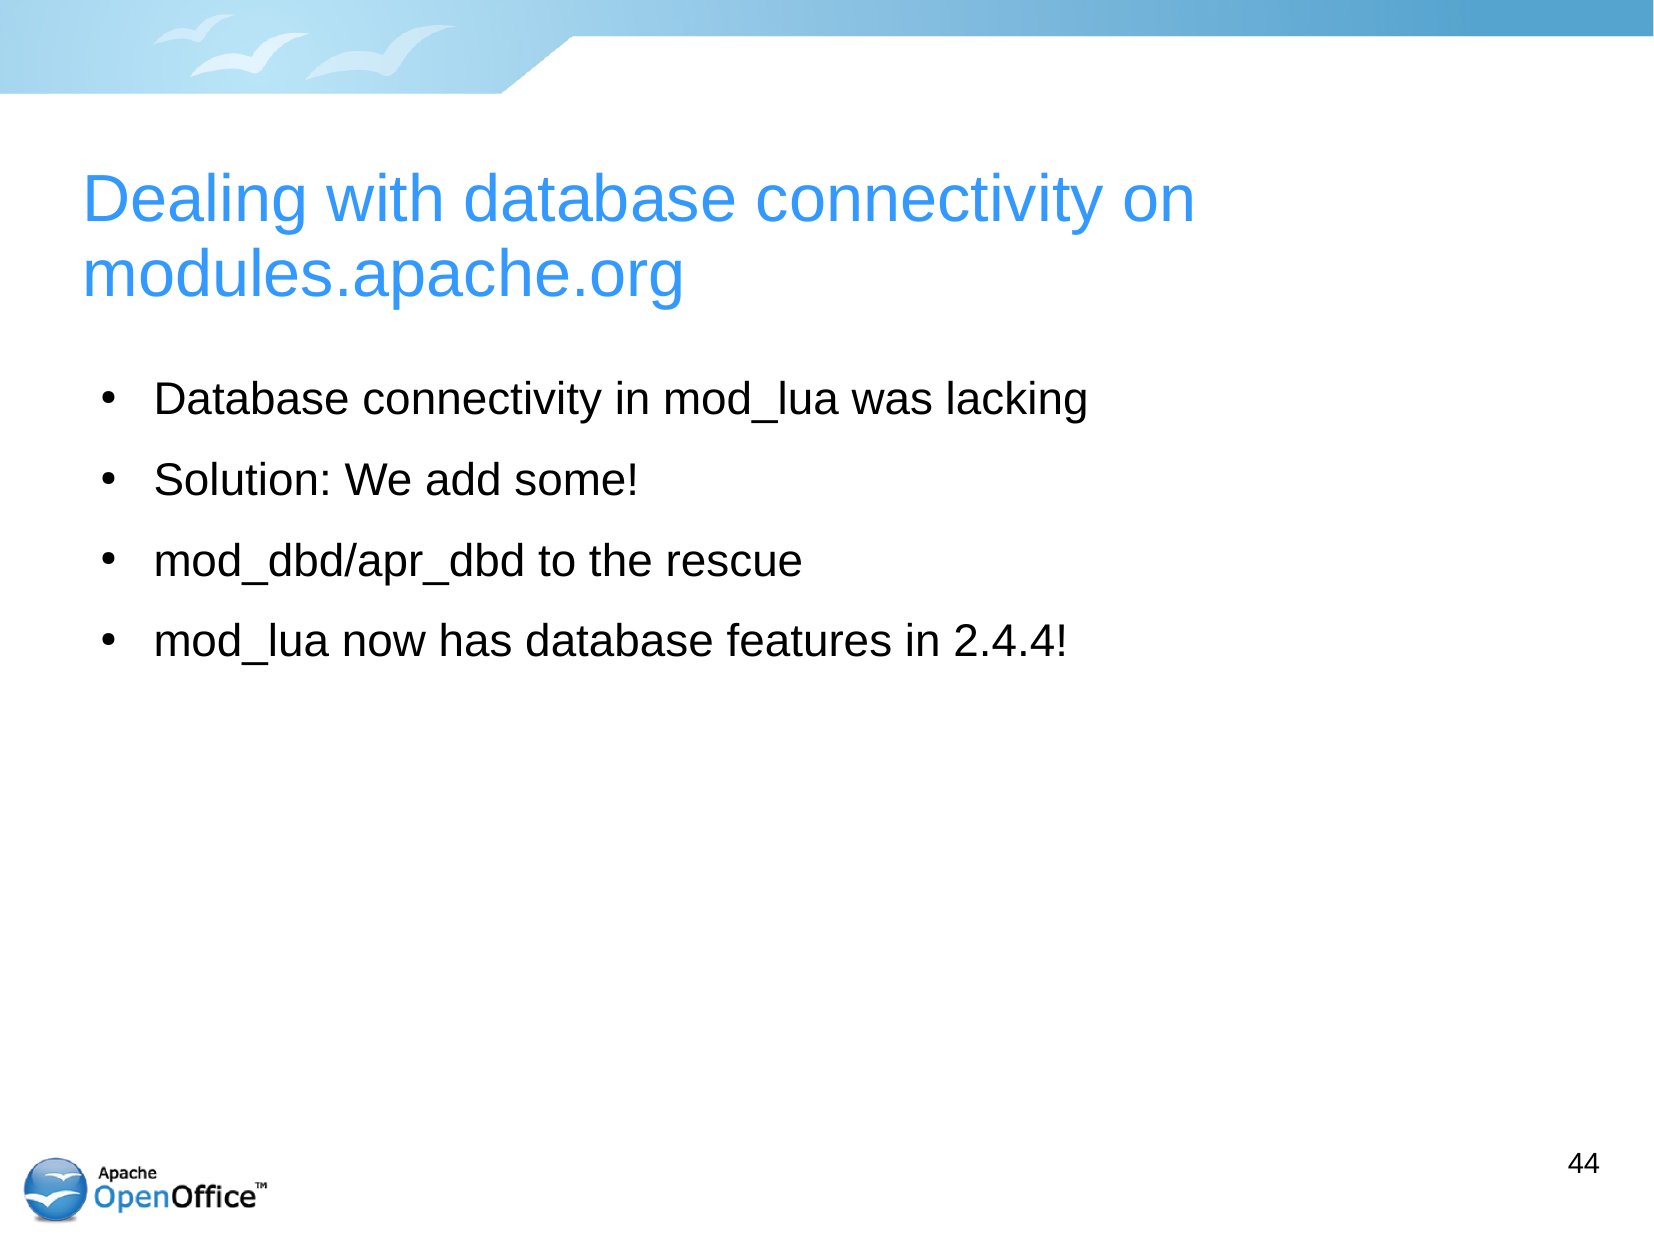

# Dealing with database connectivity on modules.apache.org
Database connectivity in mod_lua was lacking
Solution: We add some!
mod_dbd/apr_dbd to the rescue
mod_lua now has database features in 2.4.4!
44